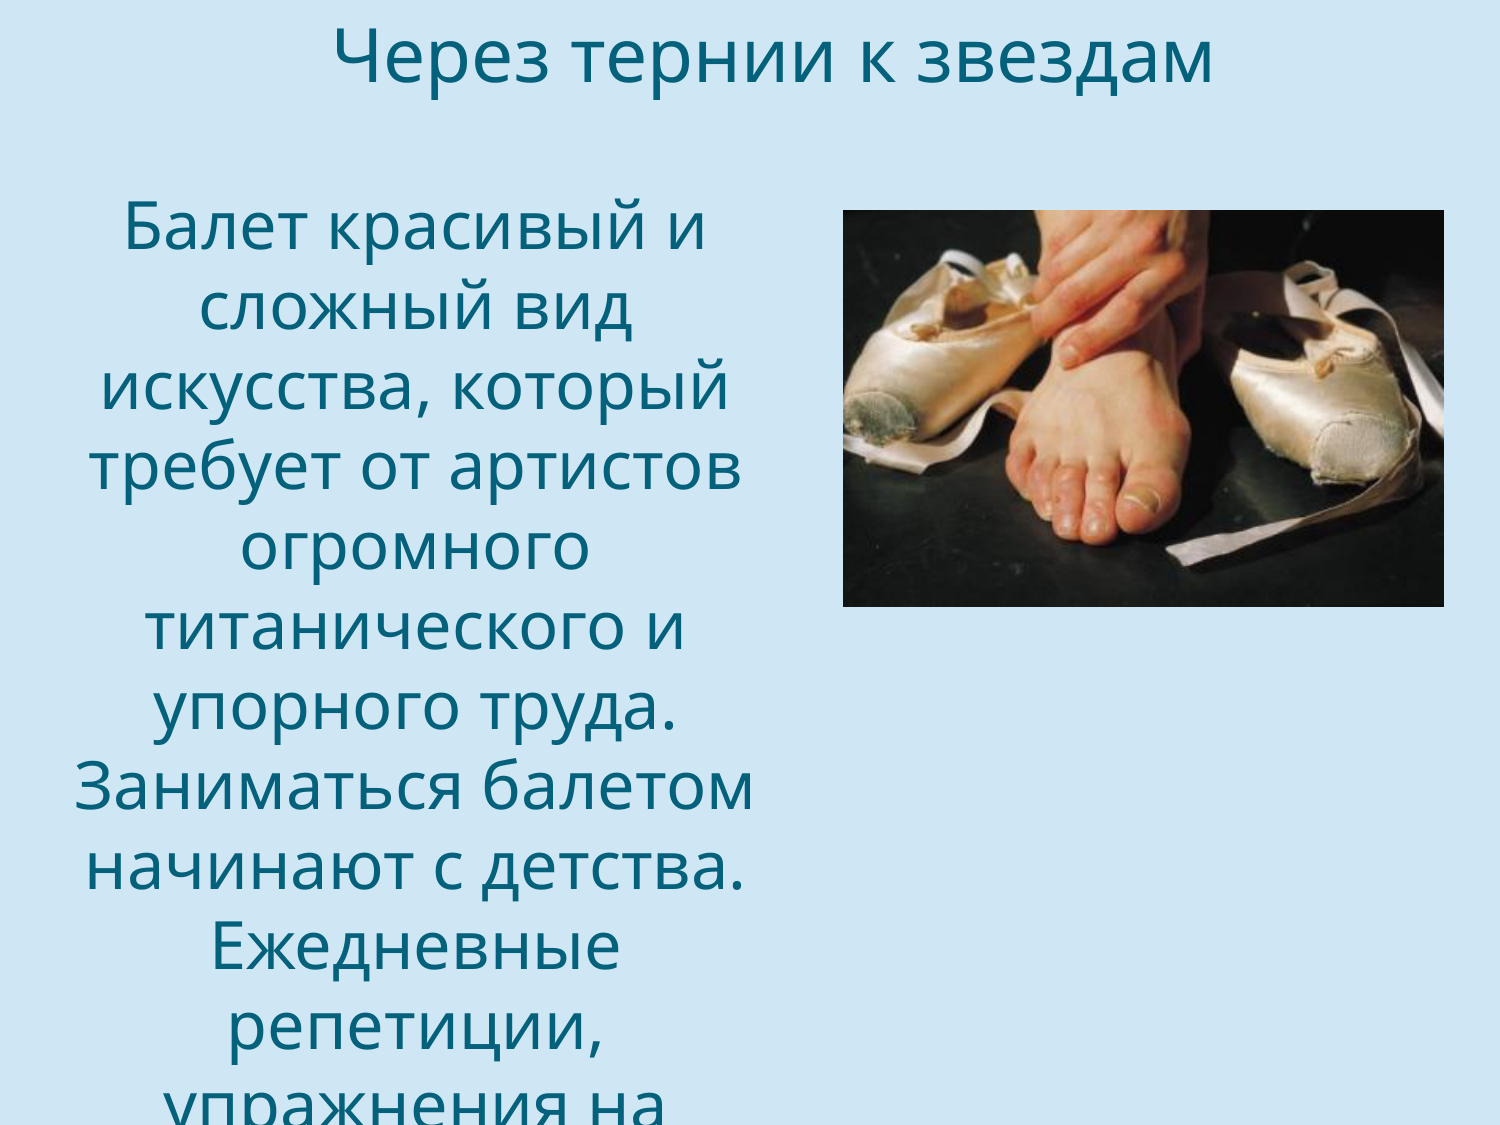

# Через тернии к звездам
Балет красивый и сложный вид искусства, который требует от артистов огромного титанического и упорного труда. Заниматься балетом начинают с детства. Ежедневные репетиции, упражнения на растяжку отнимают много времени. Те, кто обрекает себя на такой труд посвящают этому делу всю свою жизнь.